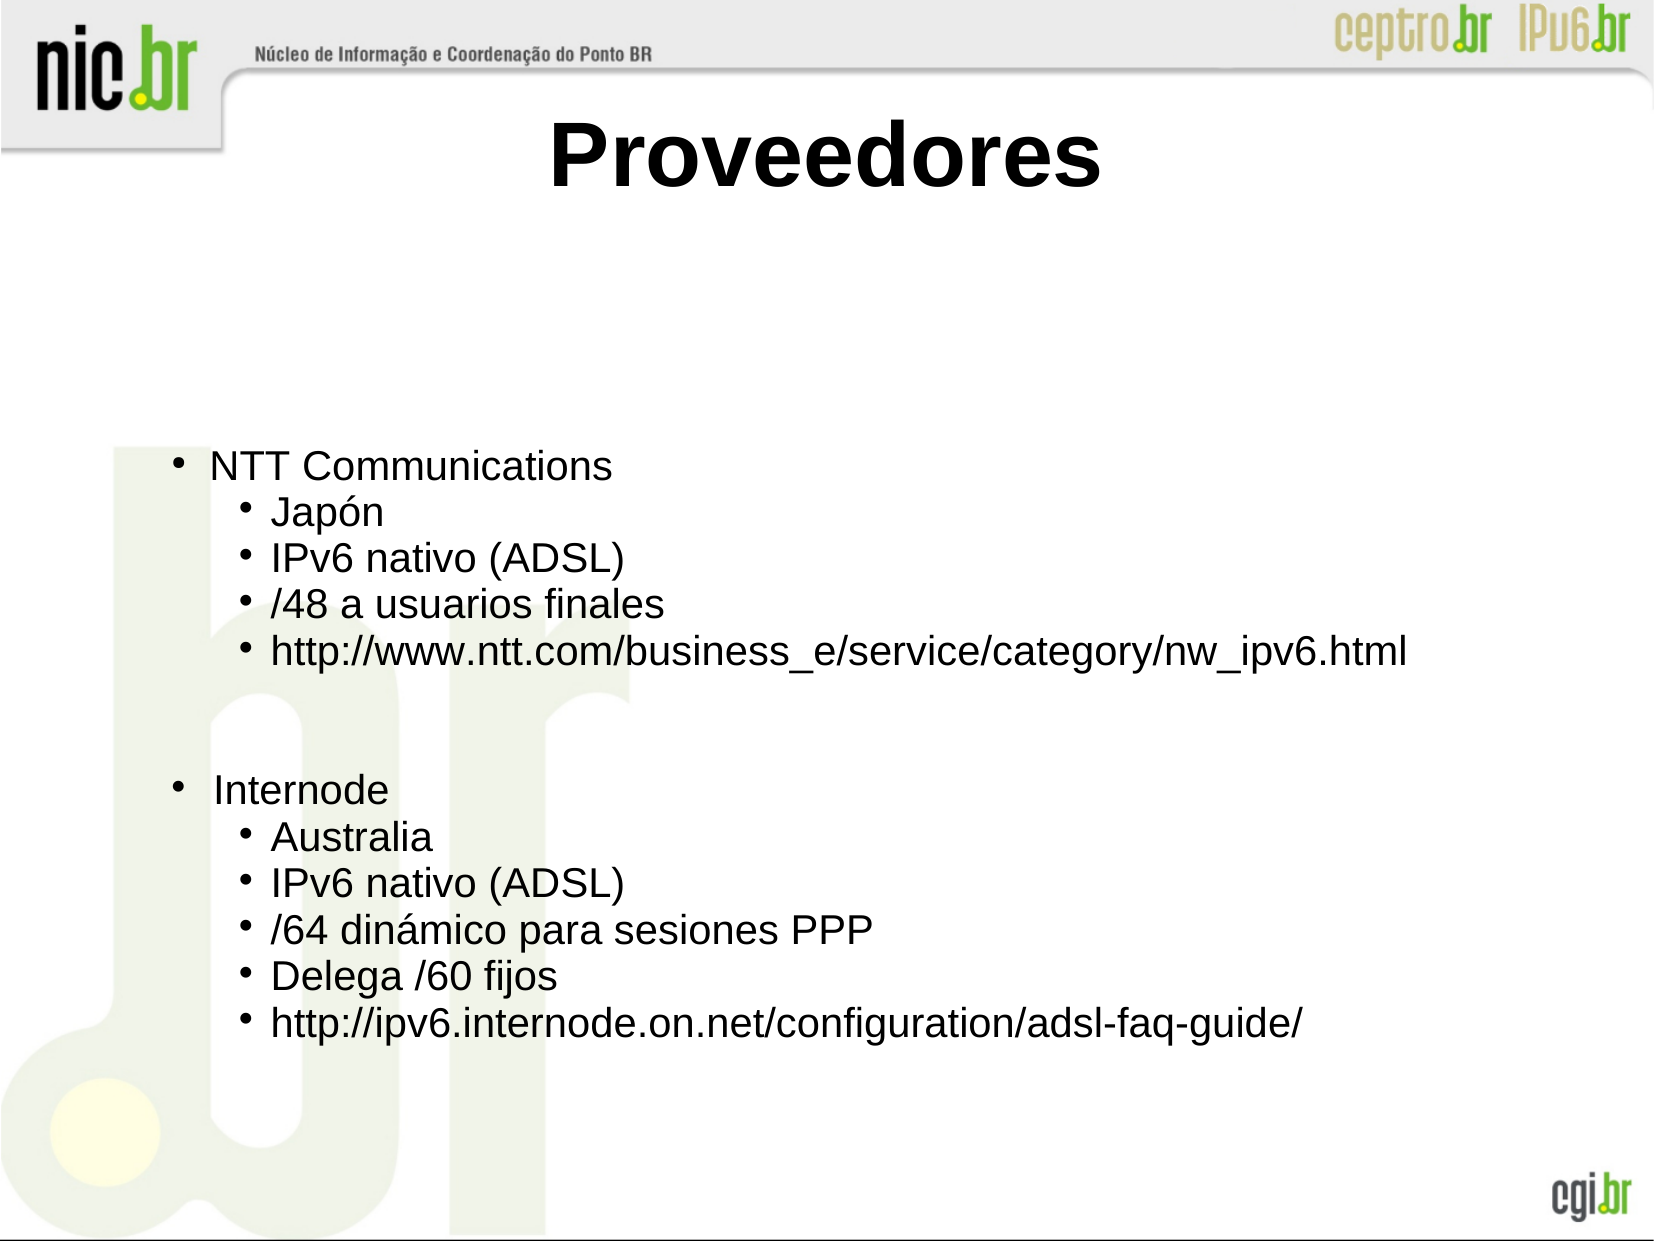

Proveedores
 NTT Communications
Japón
IPv6 nativo (ADSL)
/48 a usuarios finales
http://www.ntt.com/business_e/service/category/nw_ipv6.html
 Internode
Australia
IPv6 nativo (ADSL)
/64 dinámico para sesiones PPP
Delega /60 fijos
http://ipv6.internode.on.net/configuration/adsl-faq-guide/